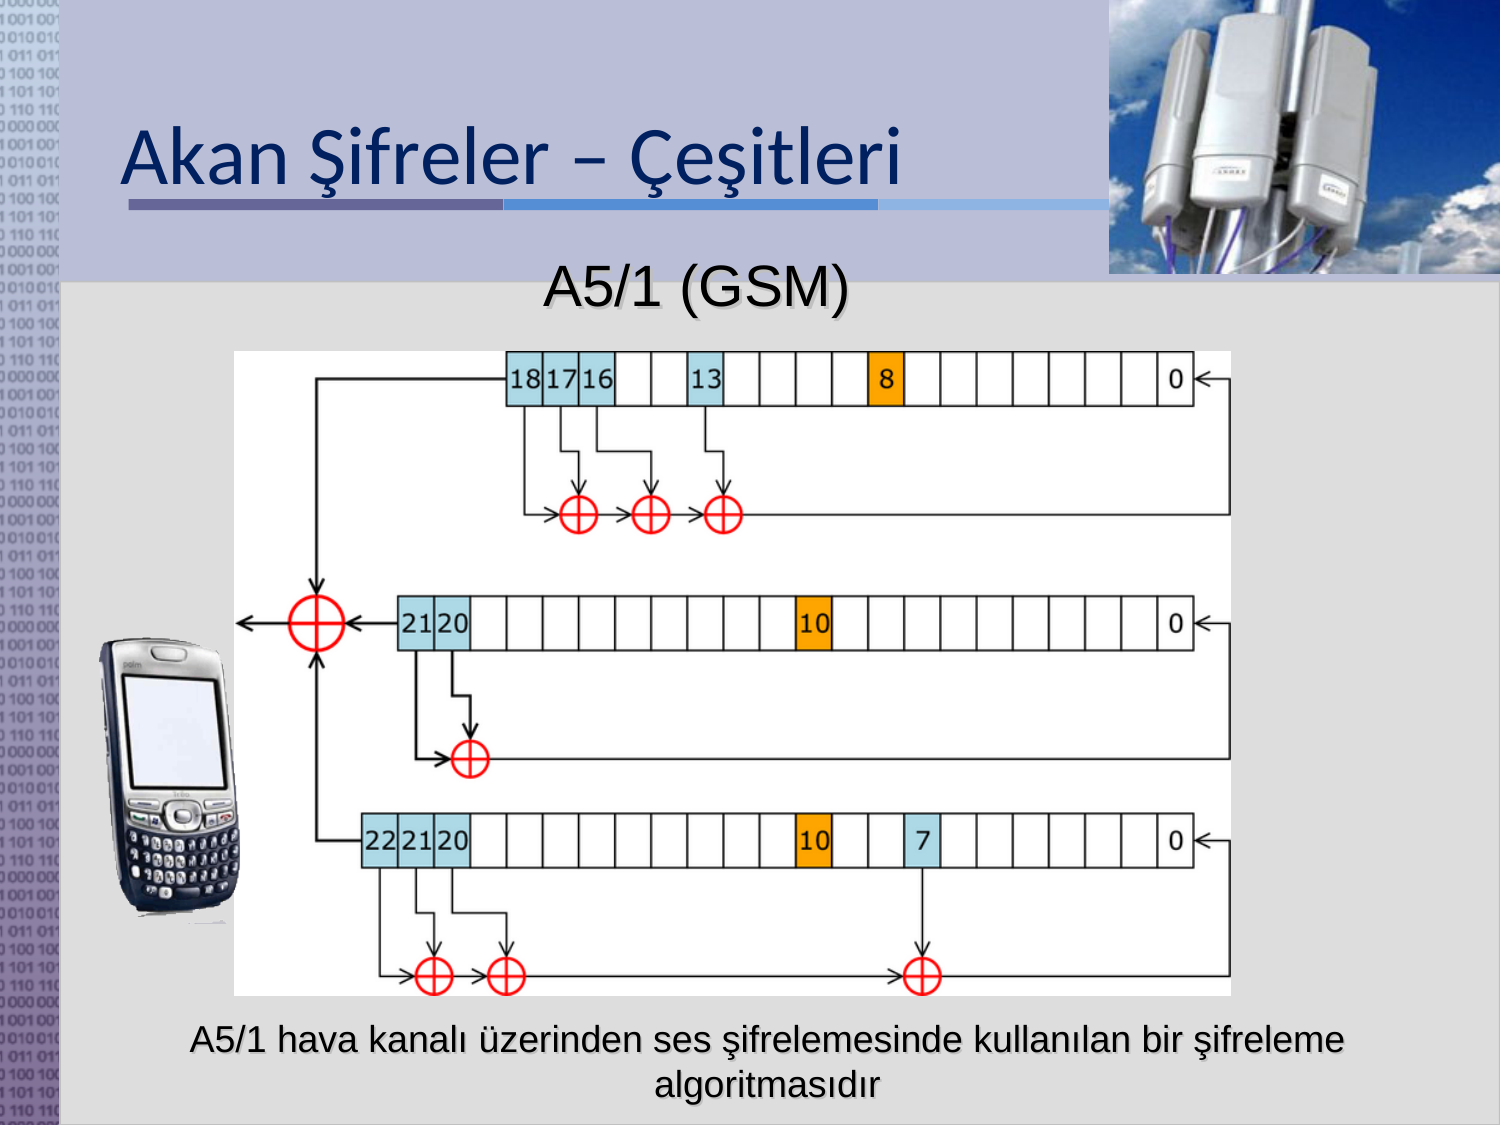

Akan Şifreler – Çeşitleri
A5/1 (GSM)
A5/1 hava kanalı üzerinden ses şifrelemesinde kullanılan bir şifreleme algoritmasıdır